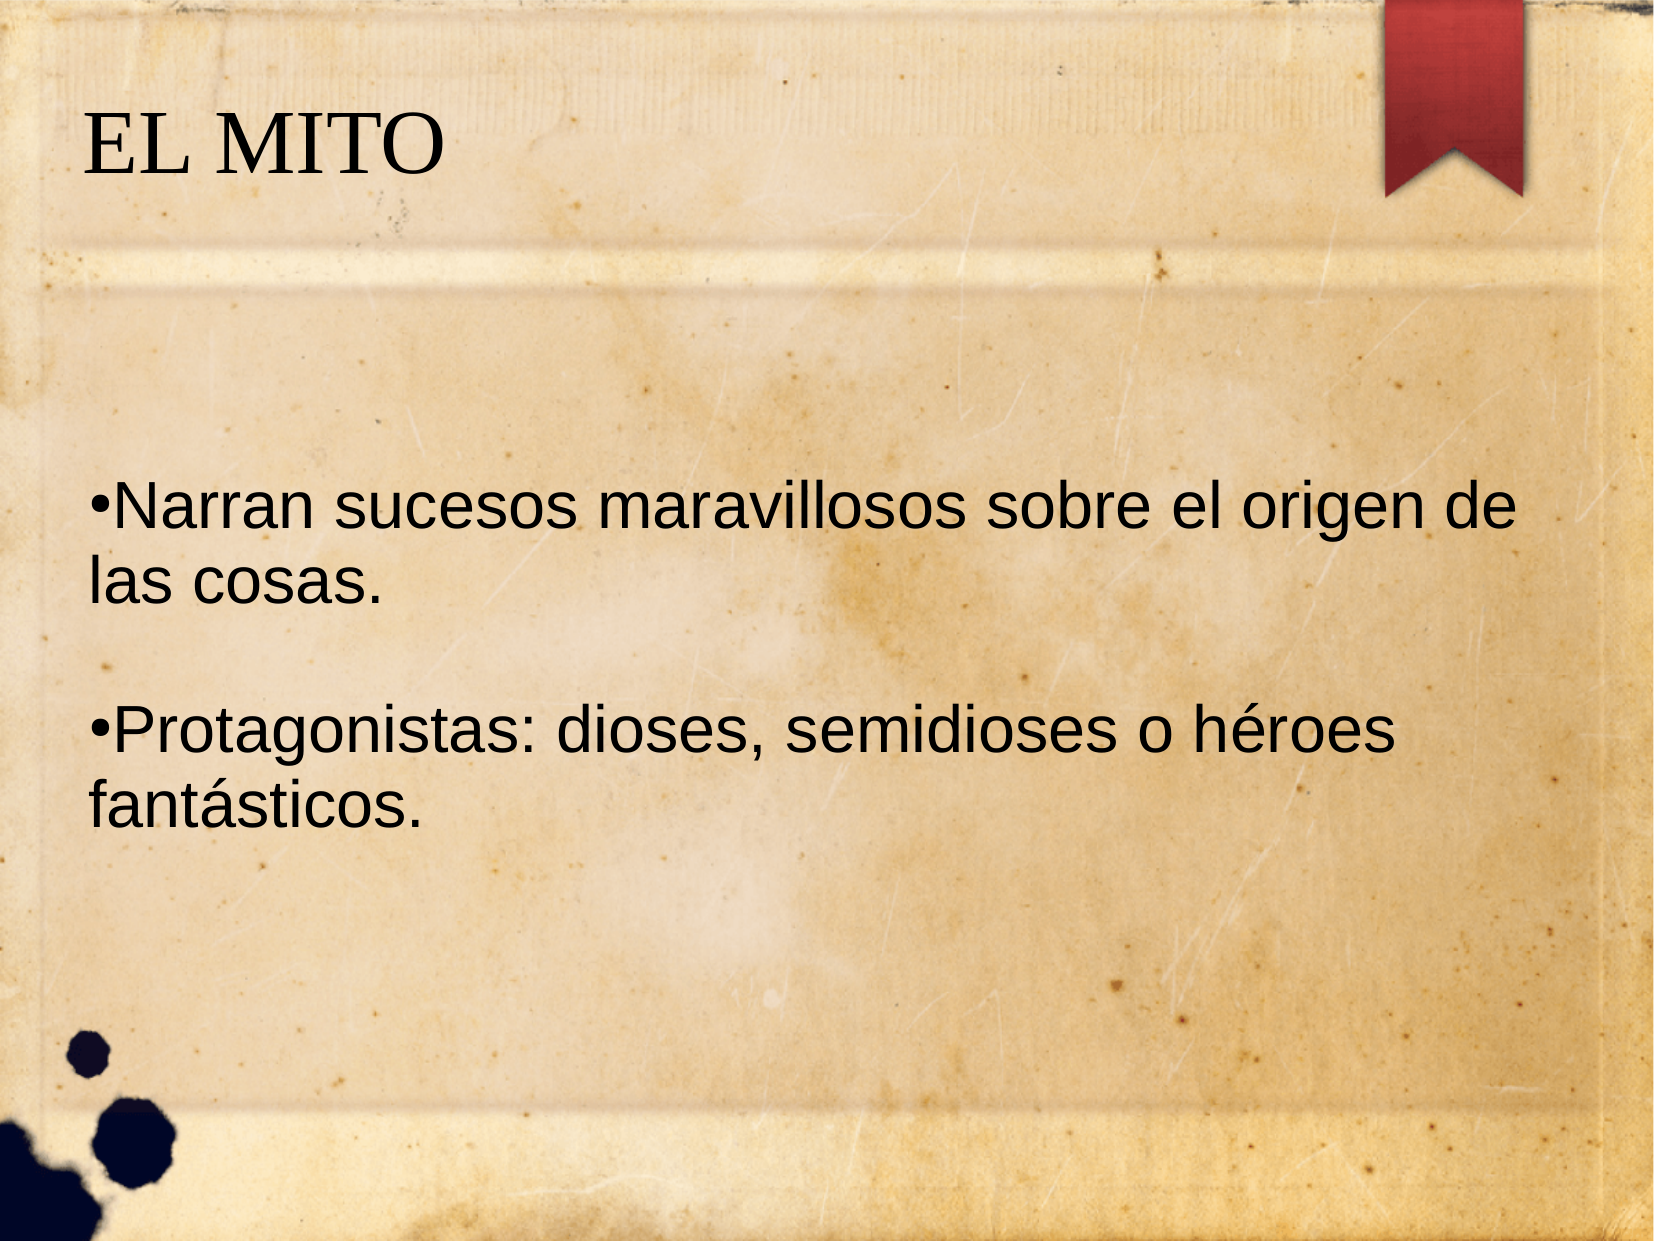

# EL MITO
Narran sucesos maravillosos sobre el origen de las cosas.
Protagonistas: dioses, semidioses o héroes fantásticos.